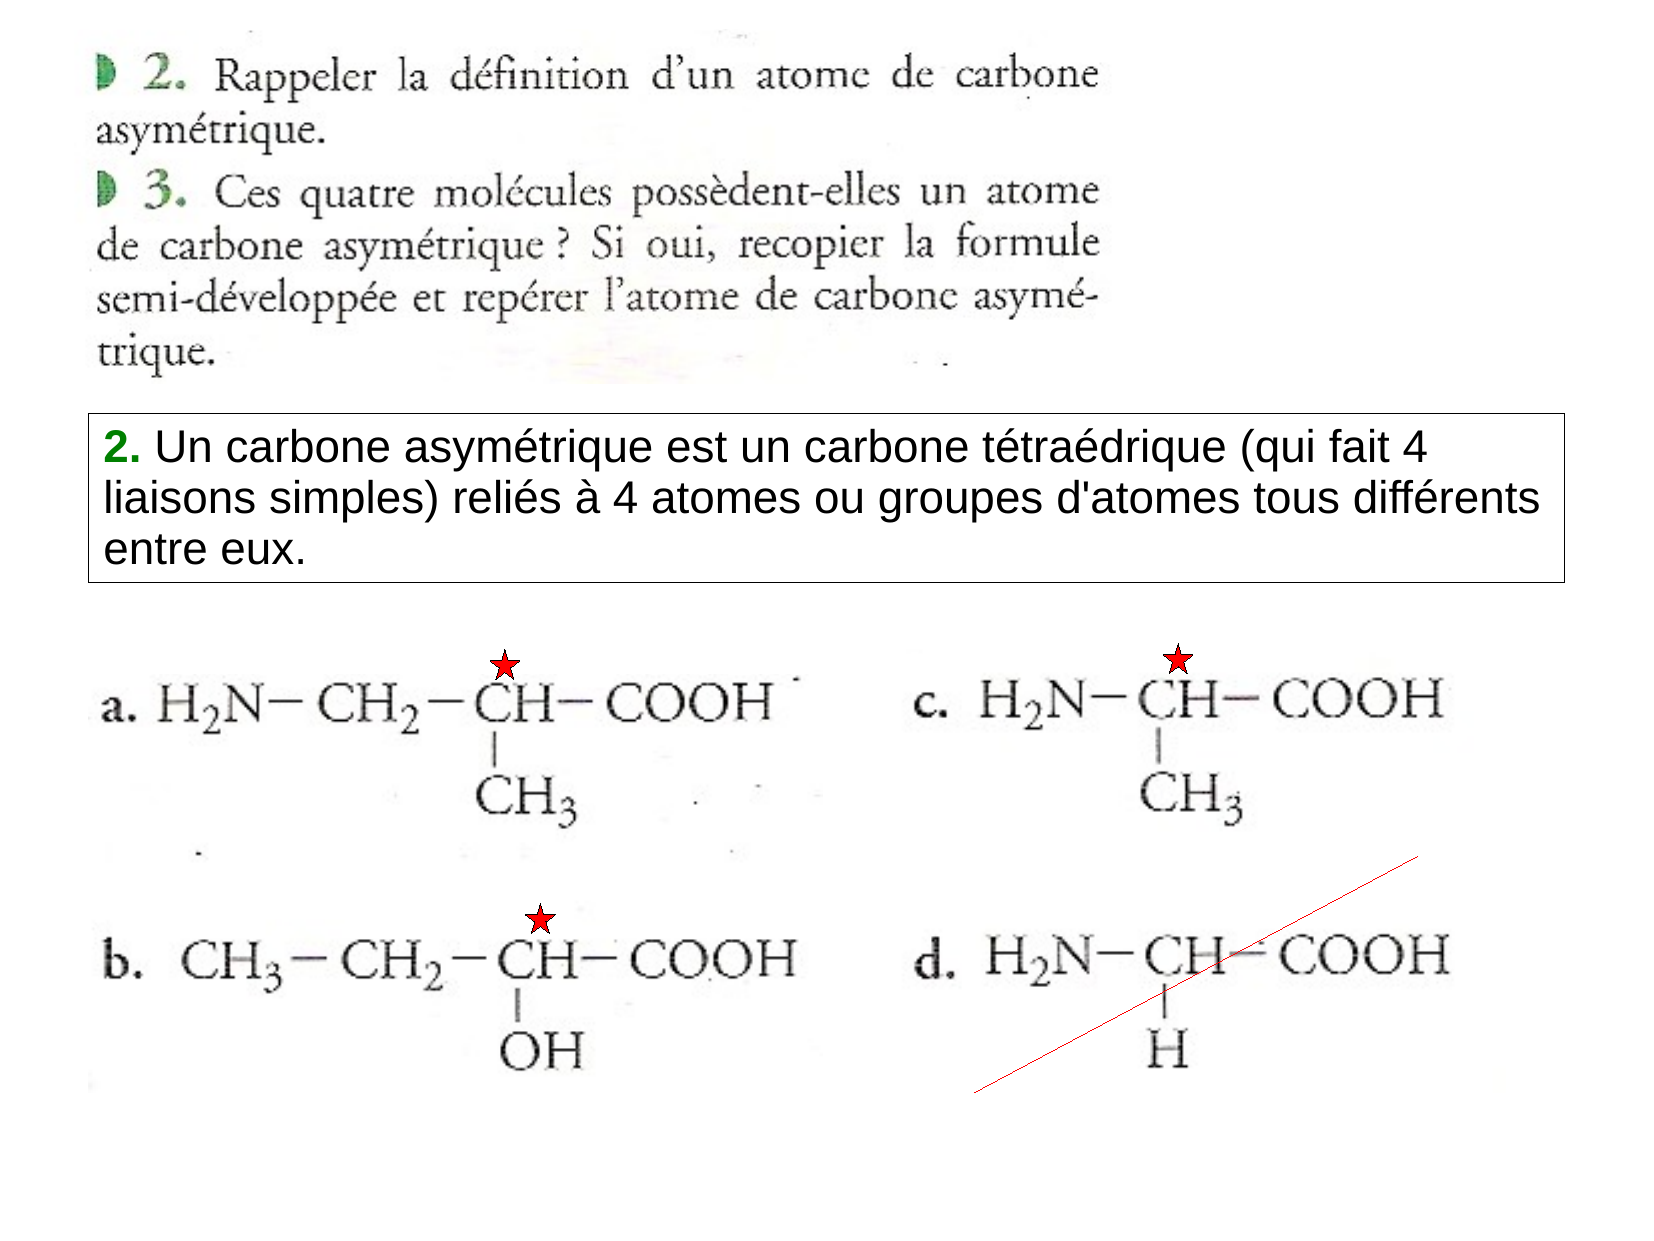

2. Un carbone asymétrique est un carbone tétraédrique (qui fait 4 liaisons simples) reliés à 4 atomes ou groupes d'atomes tous différents entre eux.